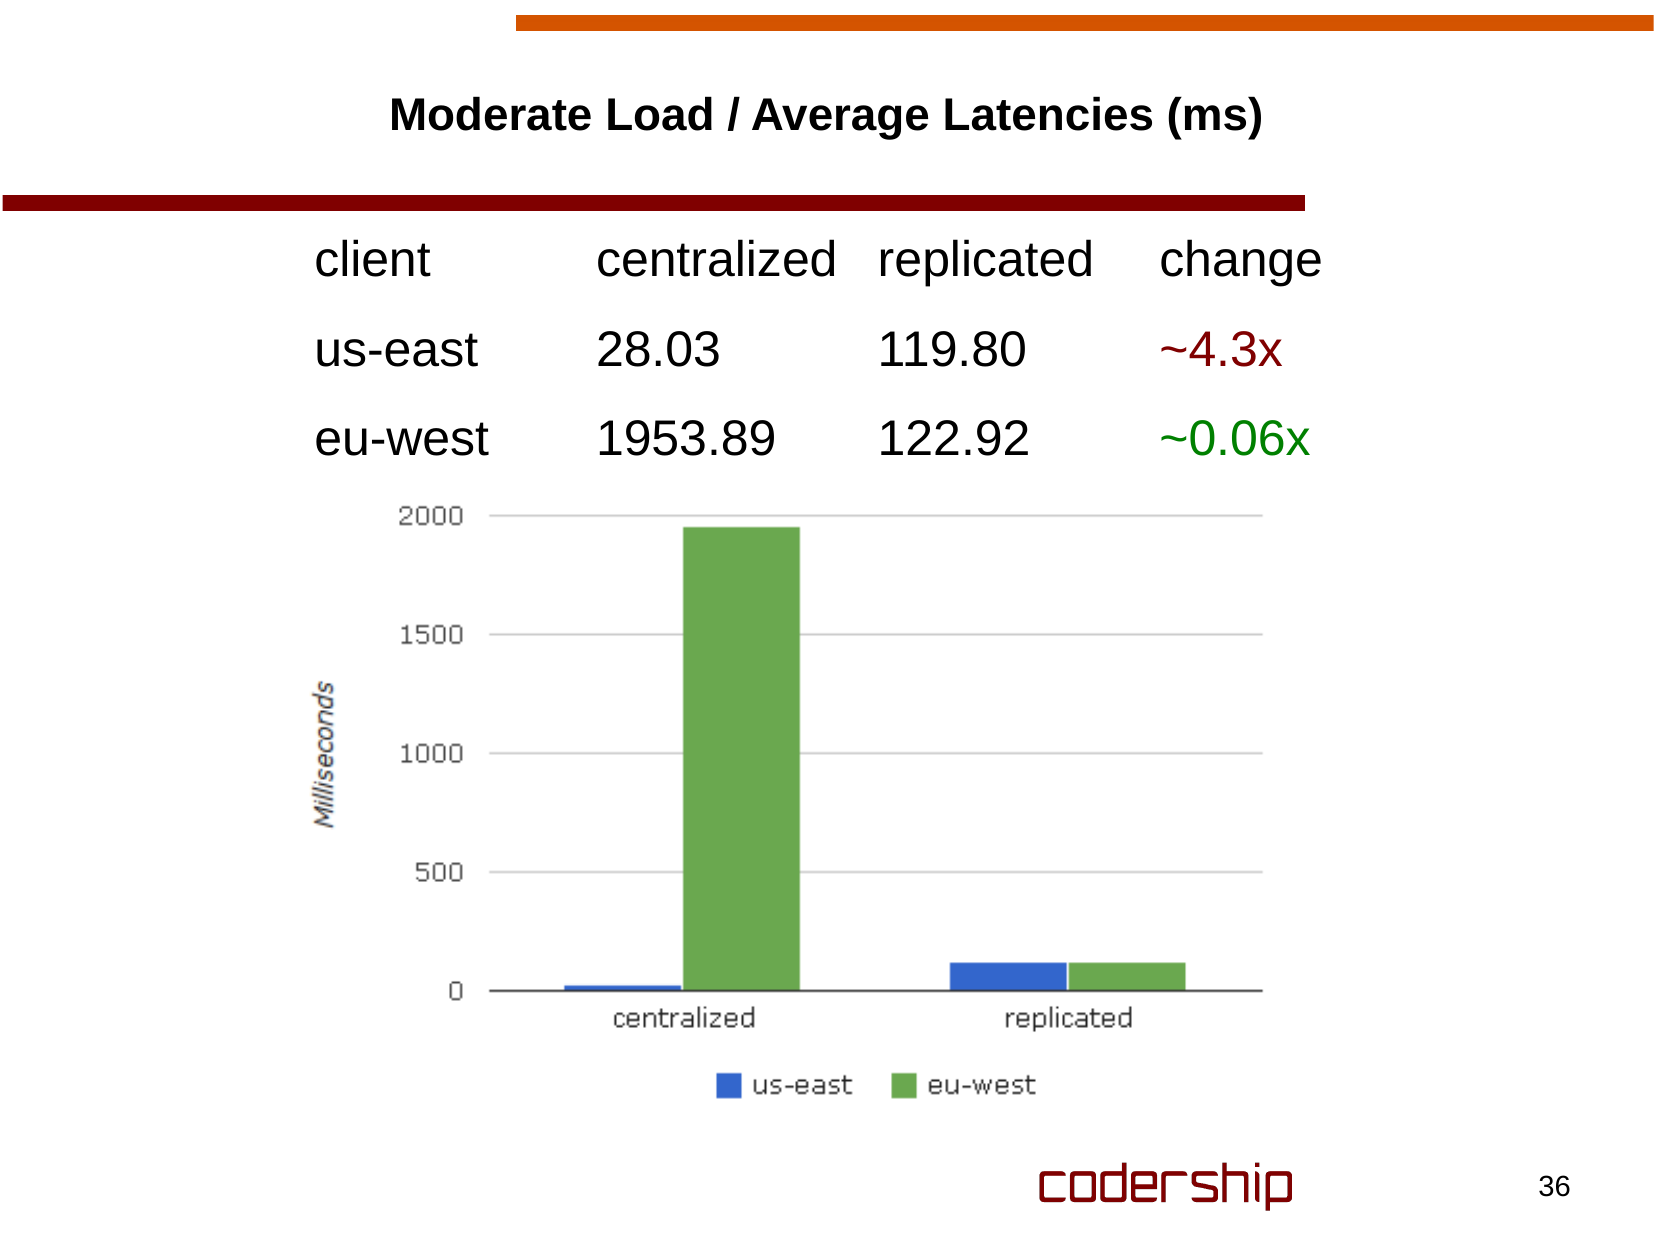

# Moderate Load / Average Latencies (ms)
| client | centralized | replicated | change |
| --- | --- | --- | --- |
| us-east | 28.03 | 119.80 | ~4.3x |
| eu-west | 1953.89 | 122.92 | ~0.06x |
36